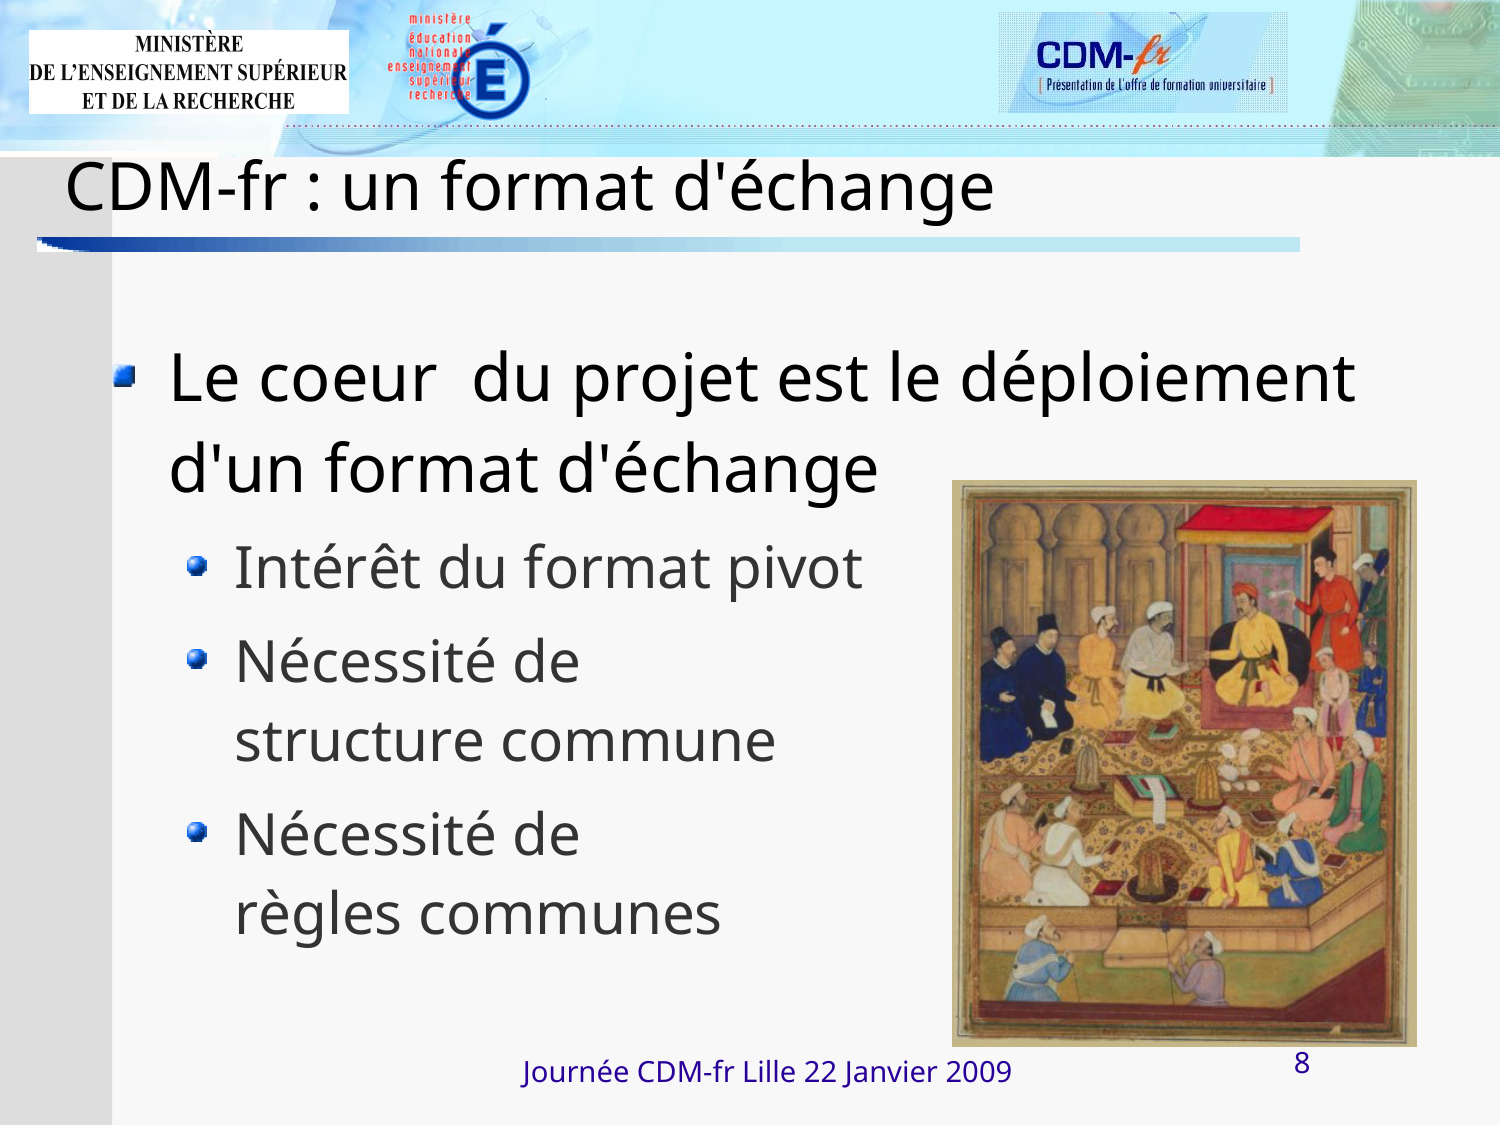

# CDM-fr : un format d'échange
Le coeur du projet est le déploiement d'un format d'échange
Intérêt du format pivot
Nécessité de
structure commune
Nécessité de
règles communes
Journée C2i-1, Paris 16 déc 2004
8